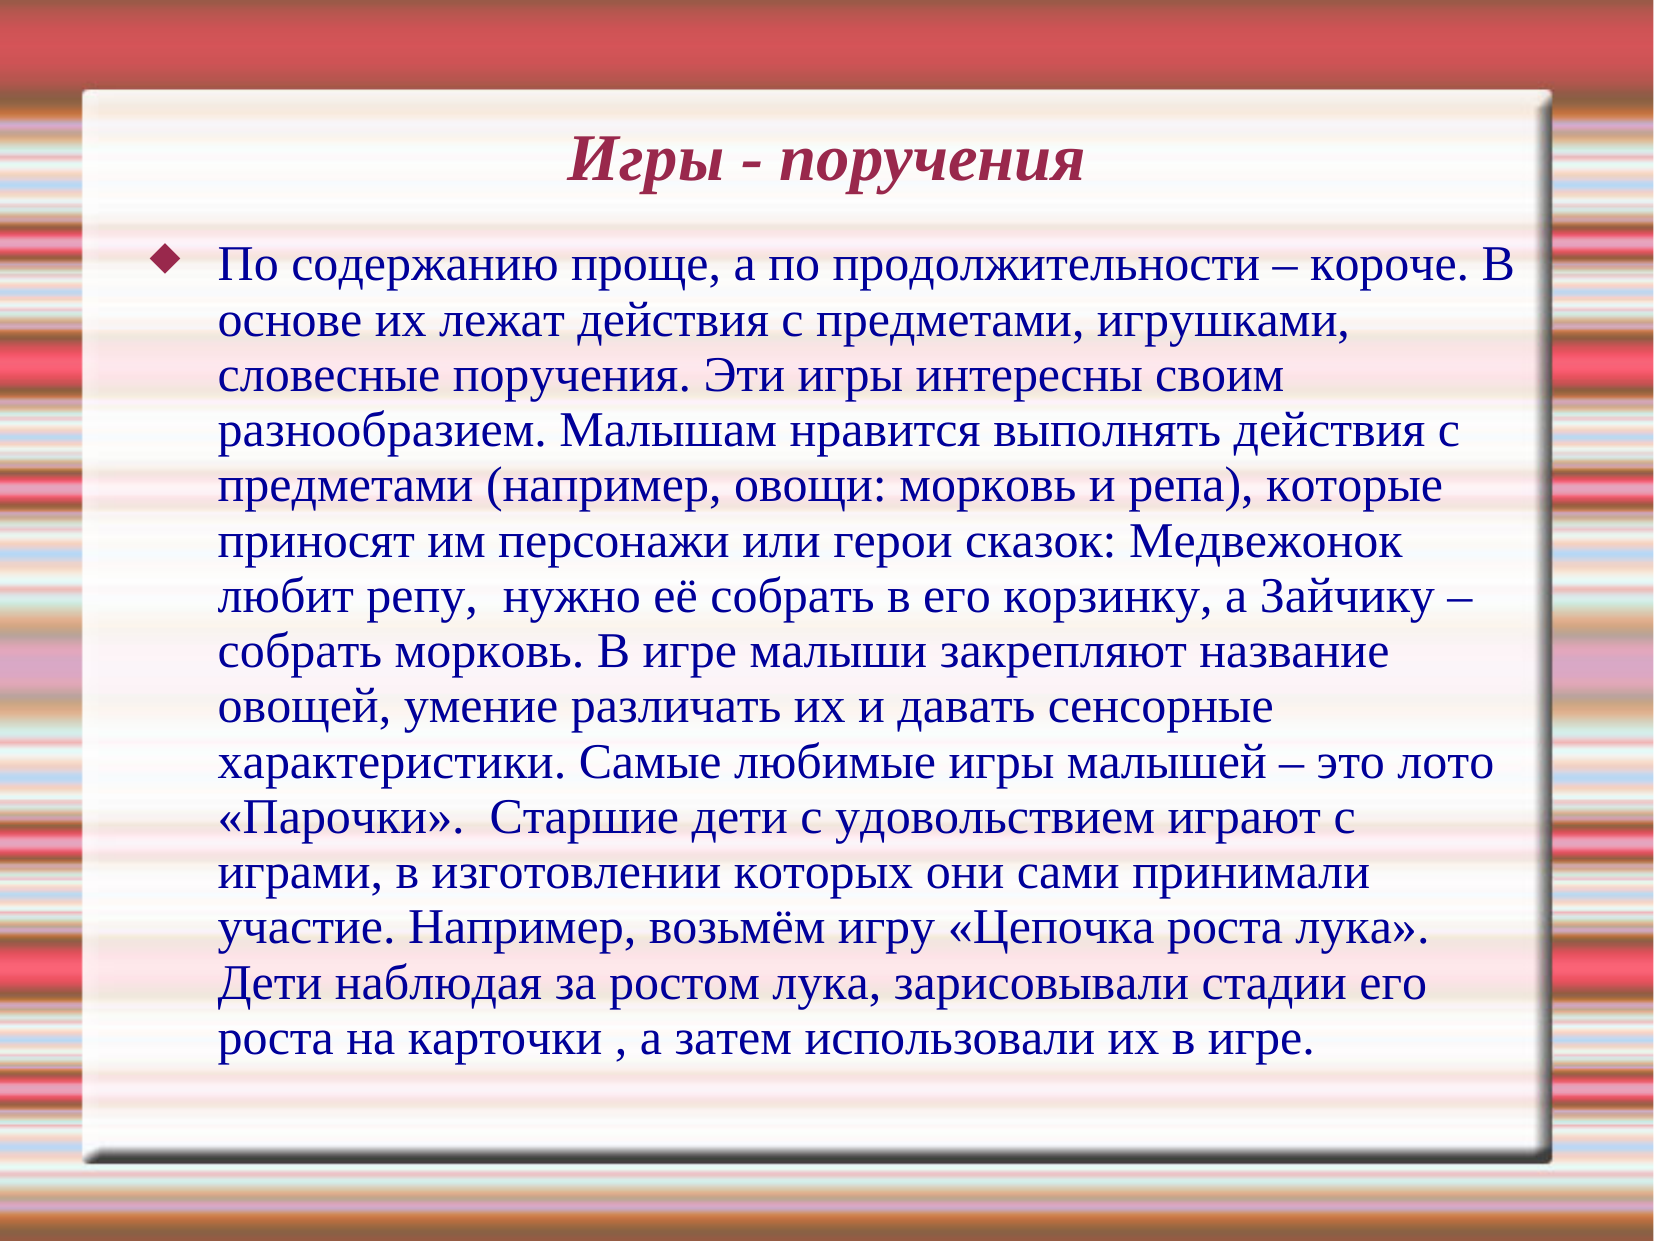

# Игры - поручения
По содержанию проще, а по продолжительности – короче. В основе их лежат действия с предметами, игрушками, словесные поручения. Эти игры интересны своим разнообразием. Малышам нравится выполнять действия с предметами (например, овощи: морковь и репа), которые приносят им персонажи или герои сказок: Медвежонок любит репу, нужно её собрать в его корзинку, а Зайчику – собрать морковь. В игре малыши закрепляют название овощей, умение различать их и давать сенсорные характеристики. Самые любимые игры малышей – это лото «Парочки». Старшие дети с удовольствием играют с играми, в изготовлении которых они сами принимали участие. Например, возьмём игру «Цепочка роста лука». Дети наблюдая за ростом лука, зарисовывали стадии его роста на карточки , а затем использовали их в игре.